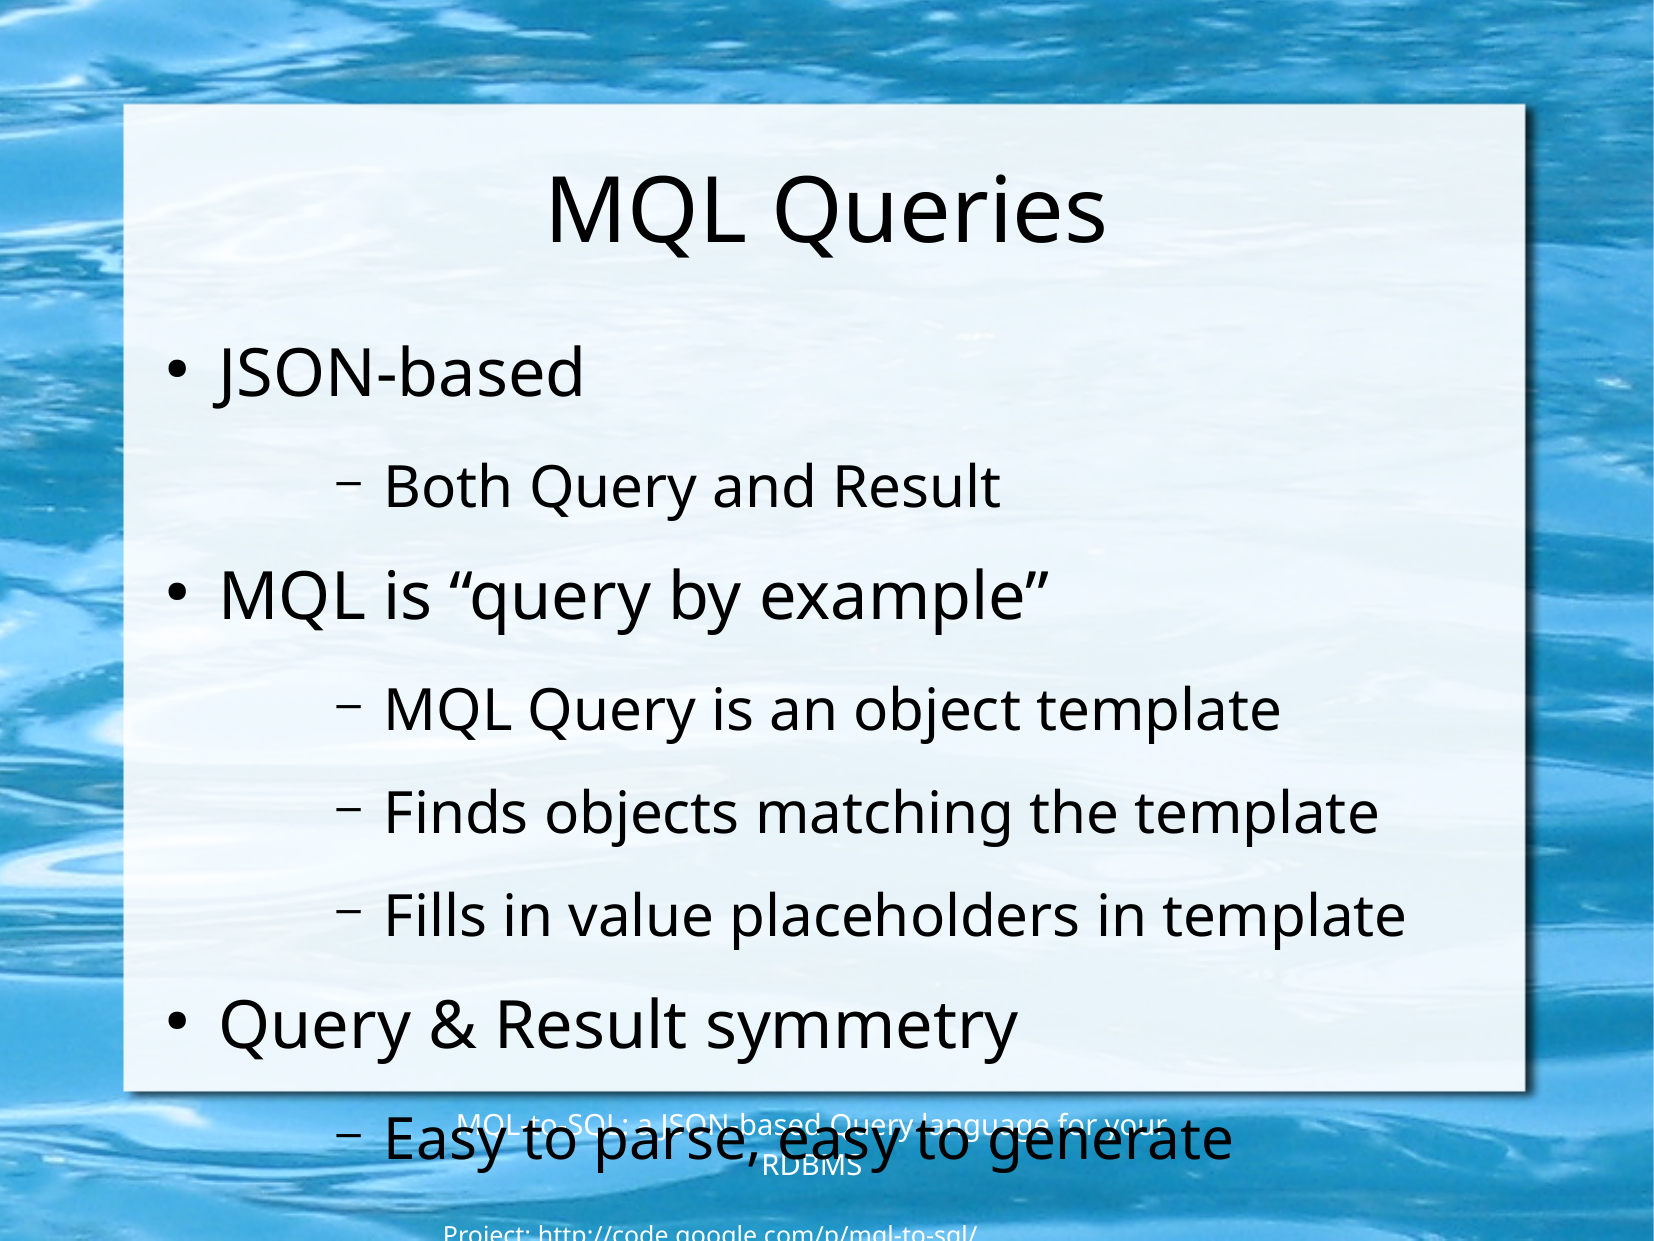

# MQL Queries
JSON-based
Both Query and Result
MQL is “query by example”
MQL Query is an object template
Finds objects matching the template
Fills in value placeholders in template
Query & Result symmetry
Easy to parse, easy to generate